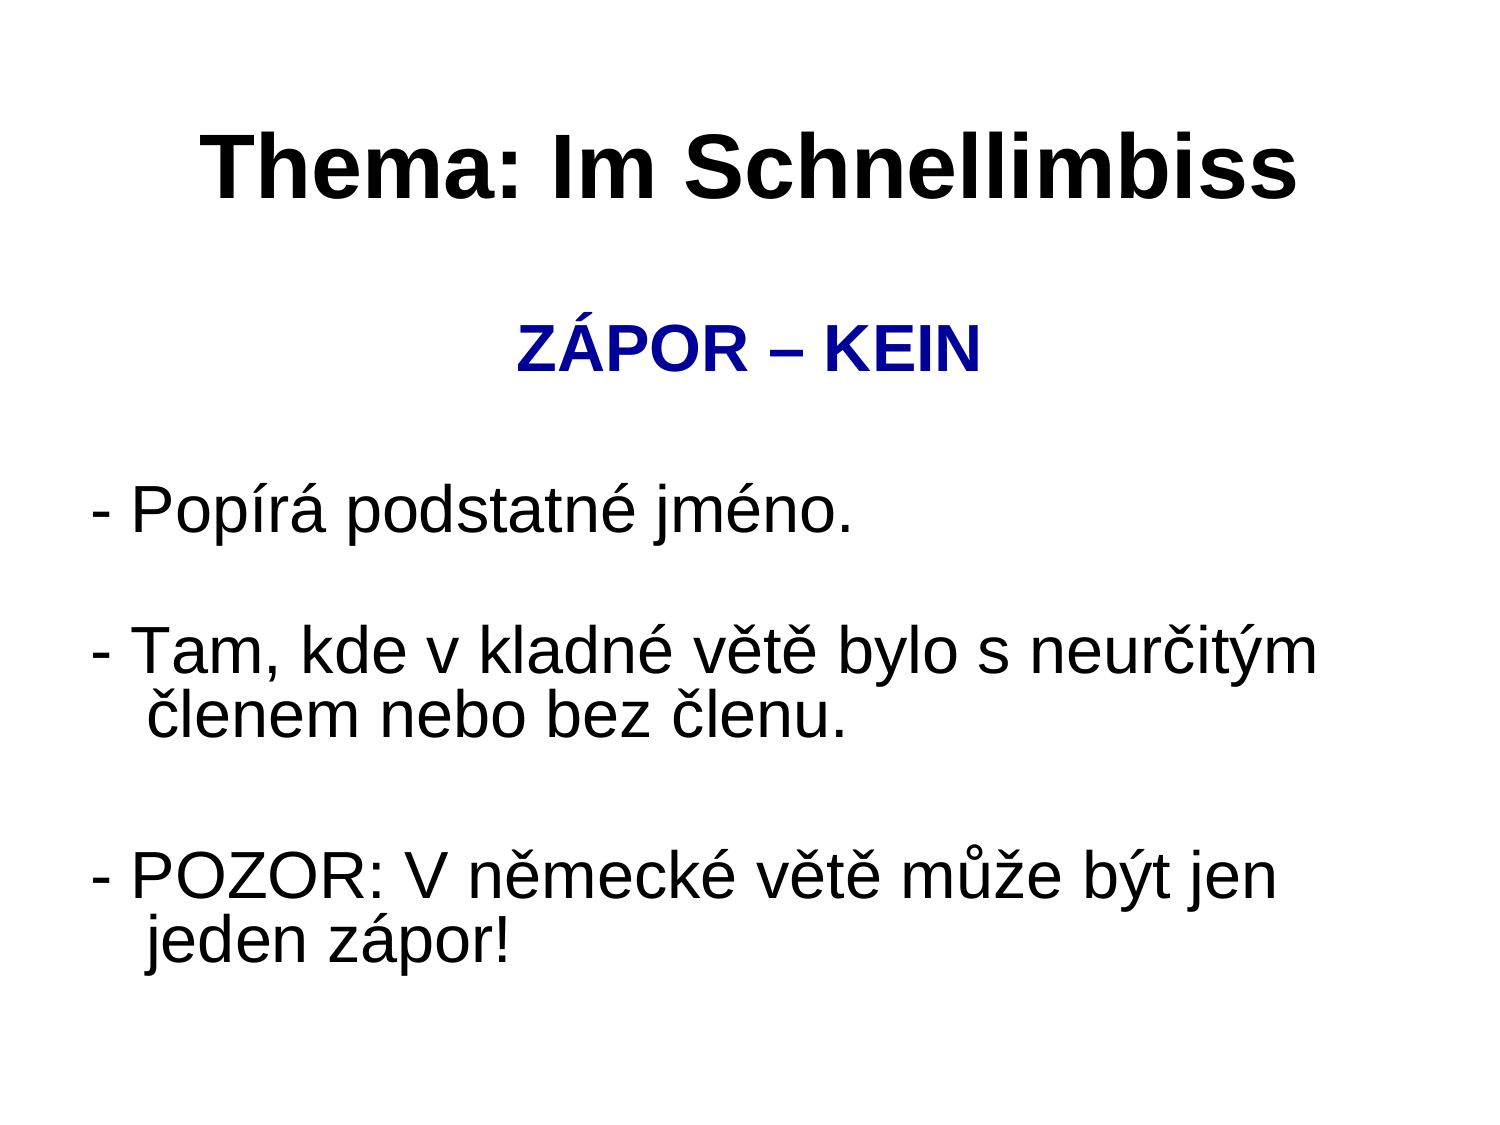

# Thema: Im Schnellimbiss
ZÁPOR – KEIN
- Popírá podstatné jméno.
- Tam, kde v kladné větě bylo s neurčitým členem nebo bez členu.
- POZOR: V německé větě může být jen jeden zápor!